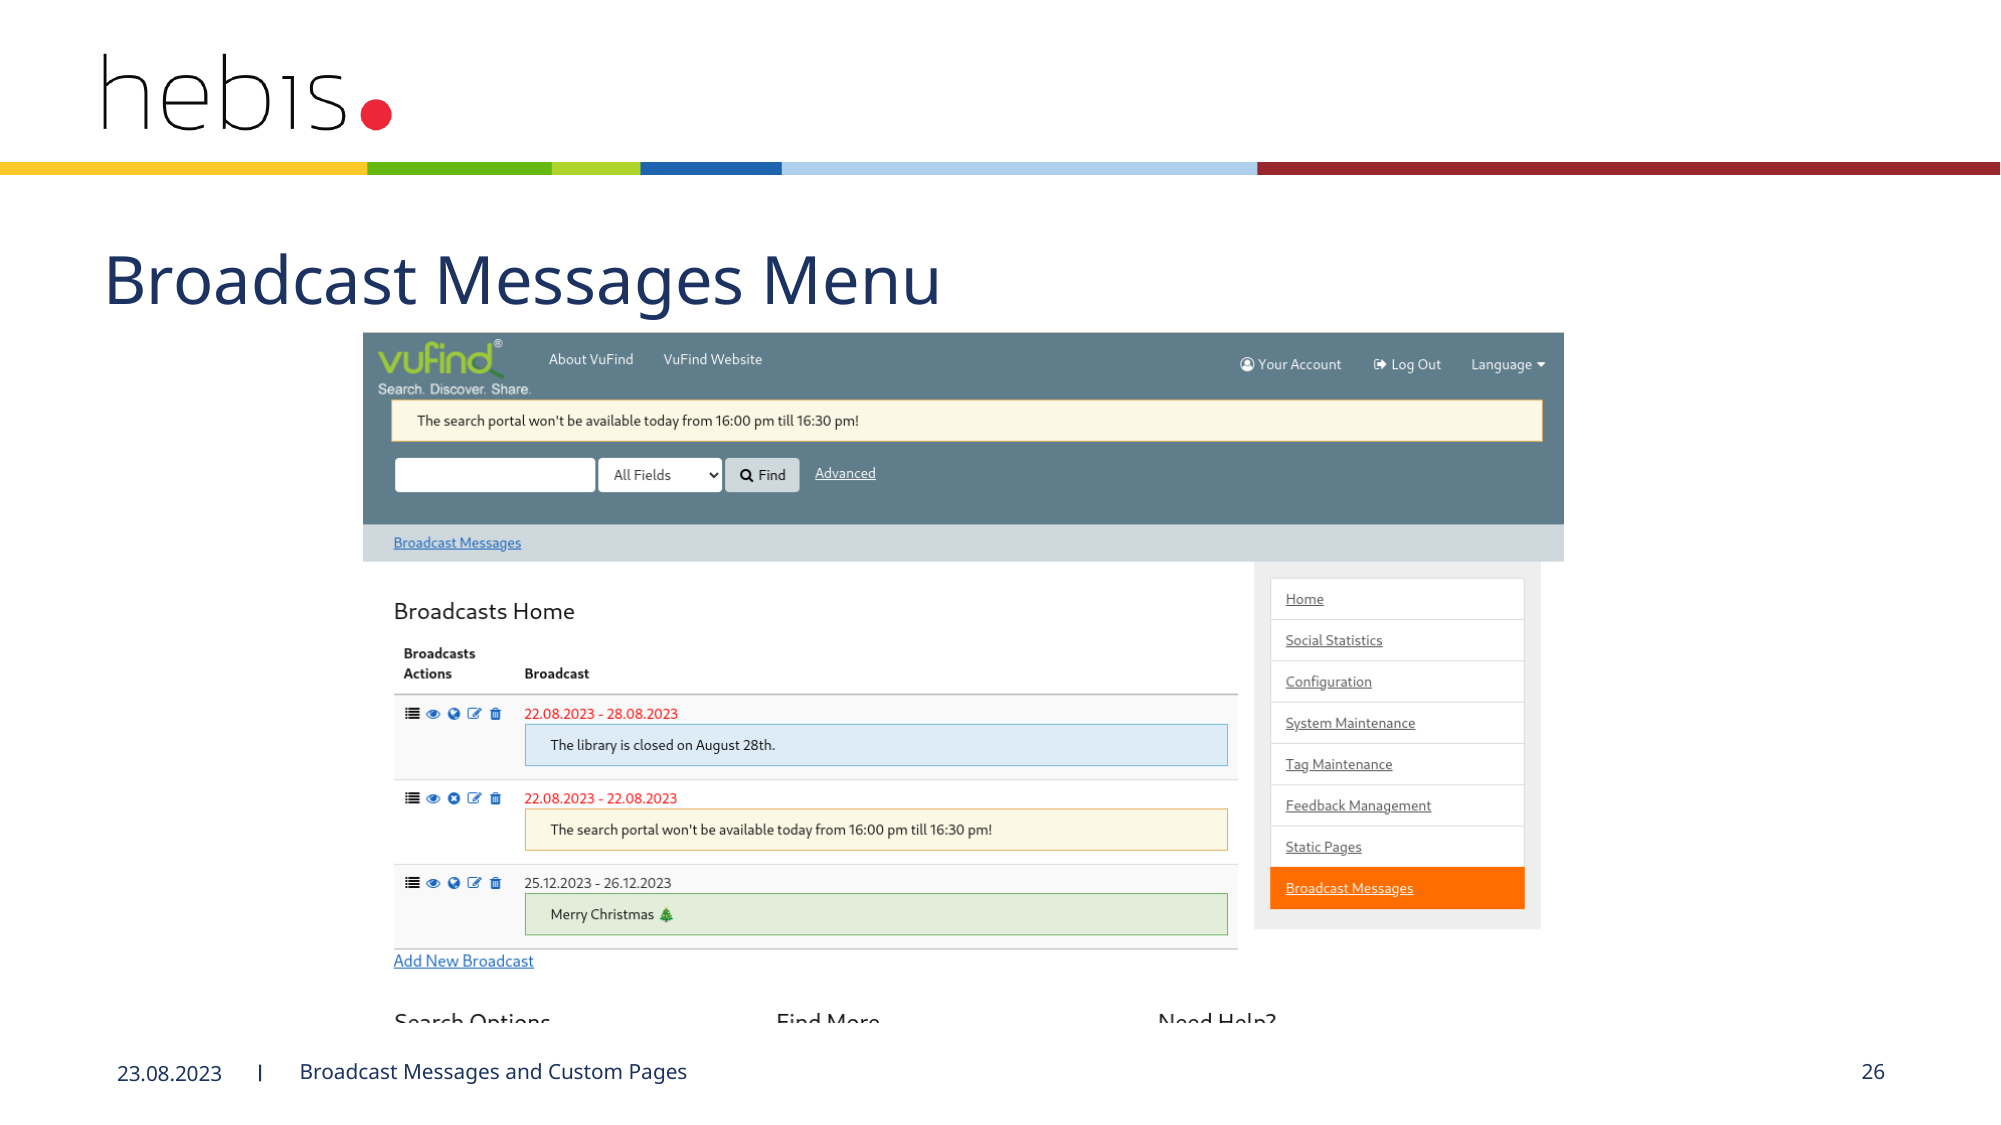

# Broadcast Messages Menu
23.08.2023
Broadcast Messages and Custom Pages
26